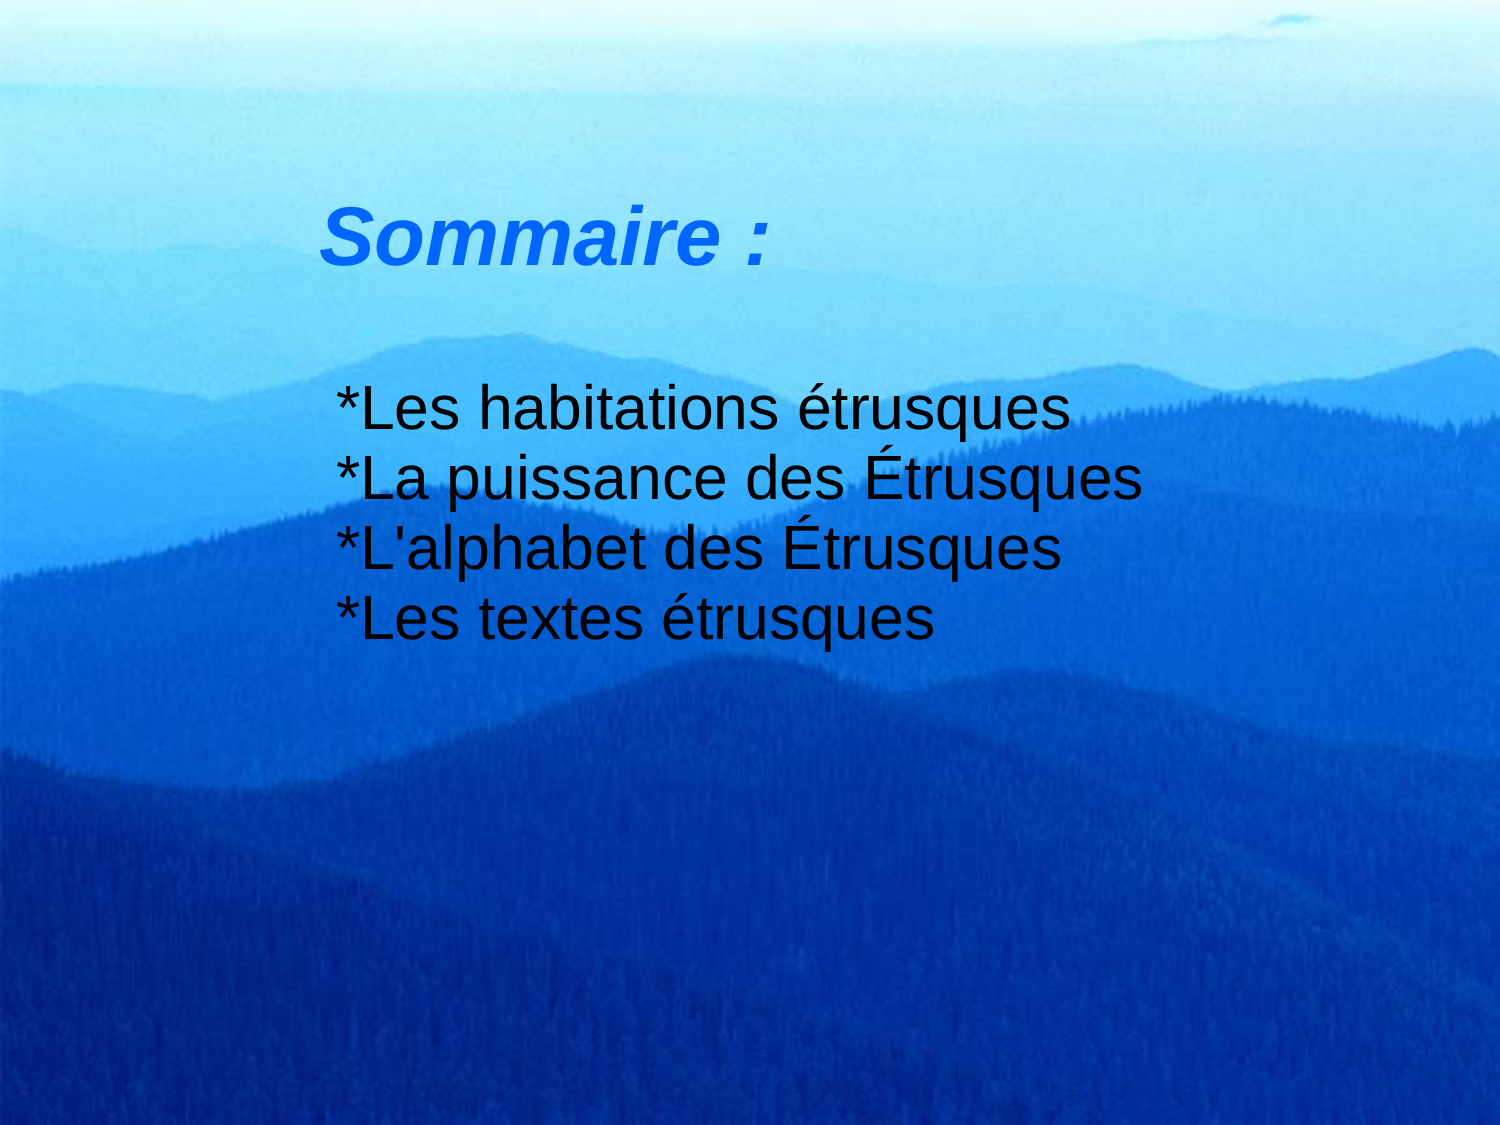

# Sommaire :
*Les habitations étrusques
*La puissance des Étrusques
*L'alphabet des Étrusques
*Les textes étrusques